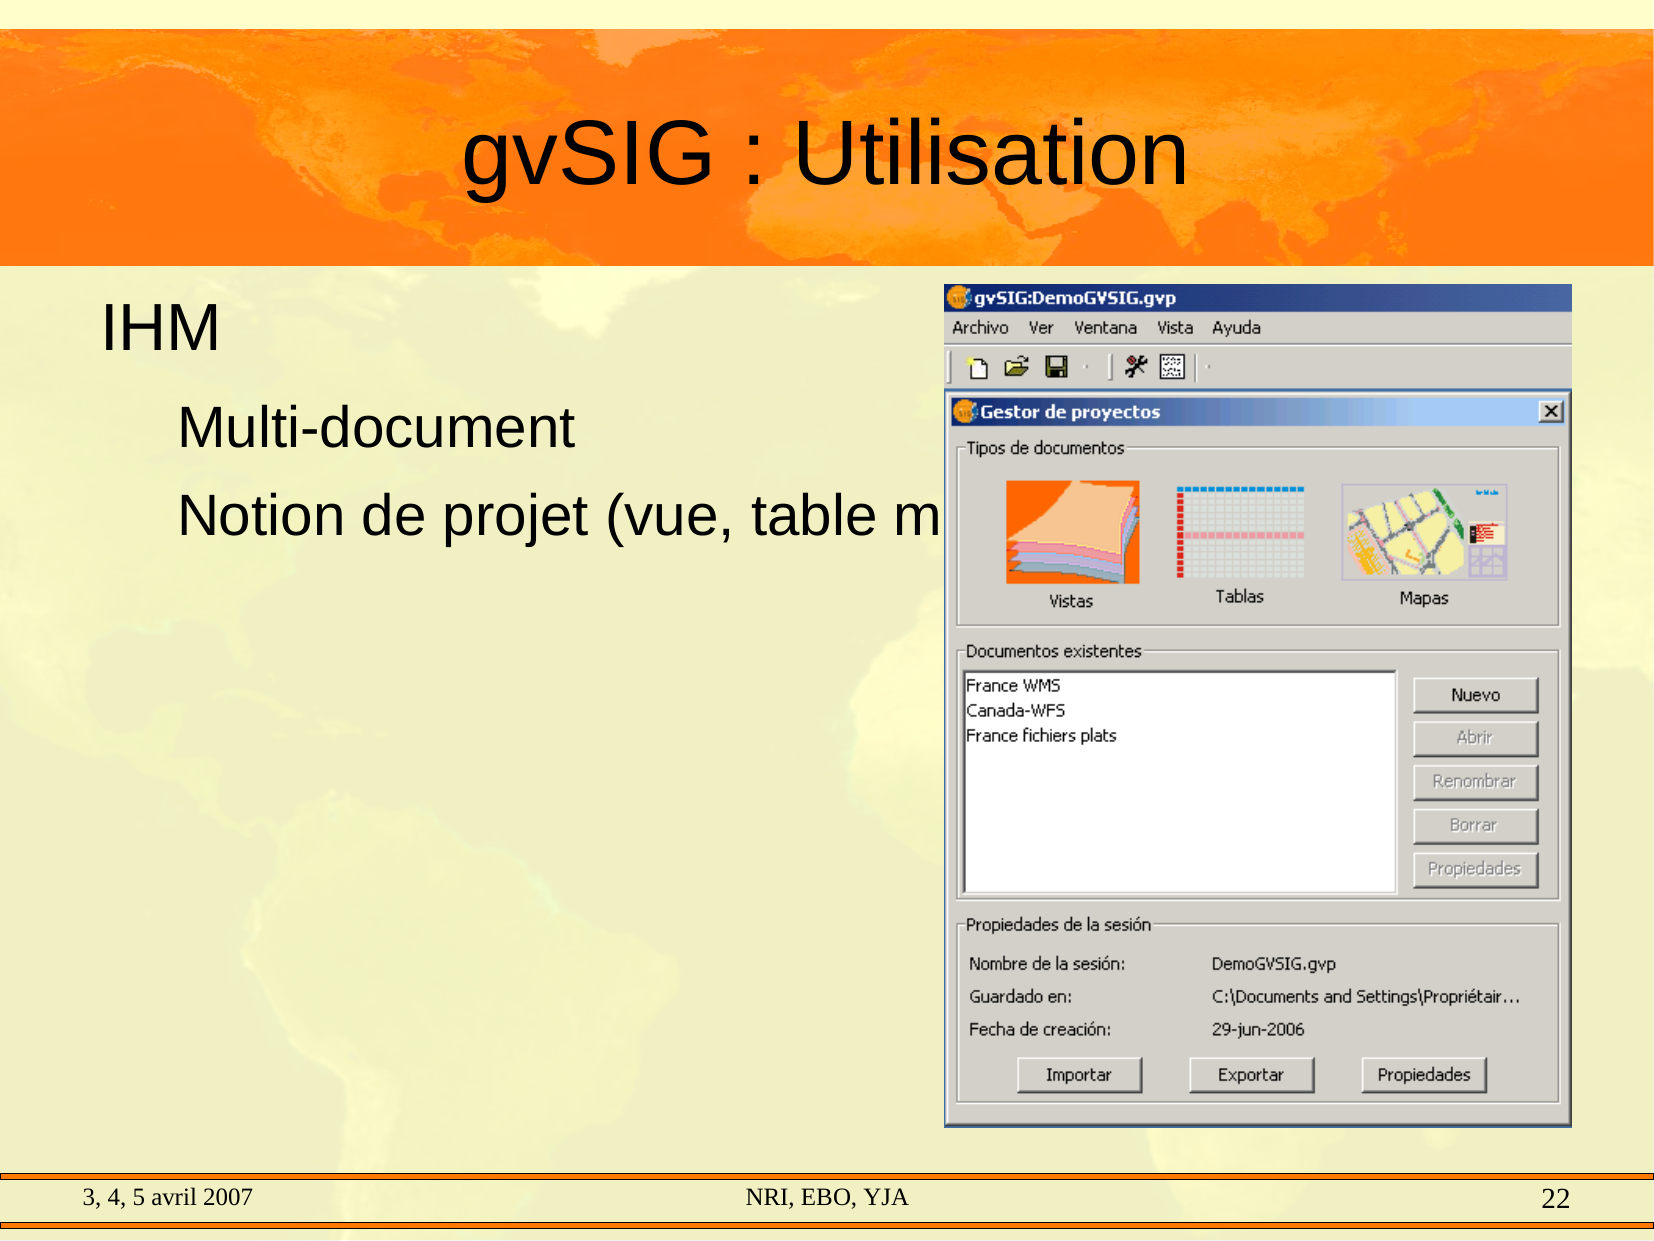

# gvSIG : Utilisation
IHM
Multi-document
Notion de projet (vue, table mise en page)
3, 4, 5 avril 2007
NRI, EBO, YJA
22